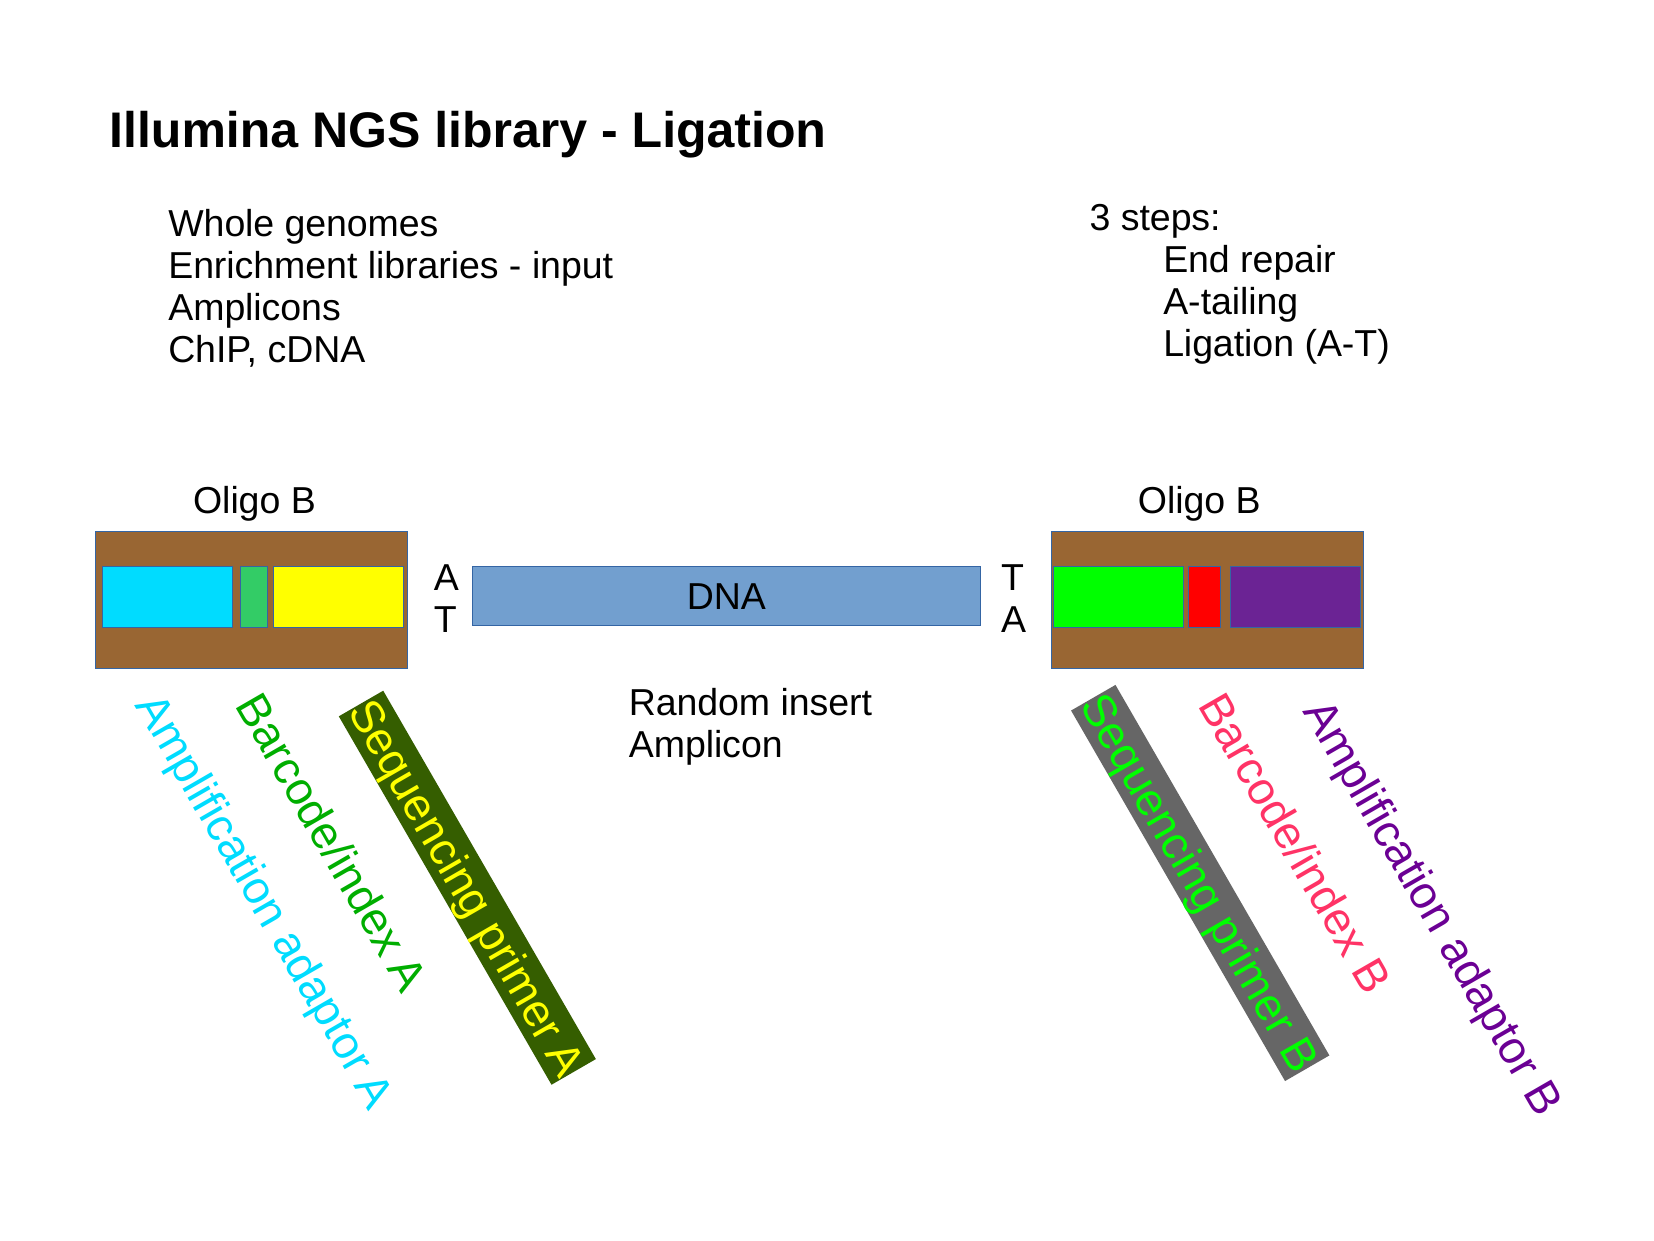

Illumina NGS library - Ligation
3 steps:
	End repair
	A-tailing
	Ligation (A-T)
Whole genomes
Enrichment libraries - input
Amplicons
ChIP, cDNA
Oligo B
Oligo B
A
T
T
A
DNA
Random insert
Amplicon
Barcode/index A
Barcode/index B
Sequencing primer B
Sequencing primer A
Amplification adaptor A
Amplification adaptor B